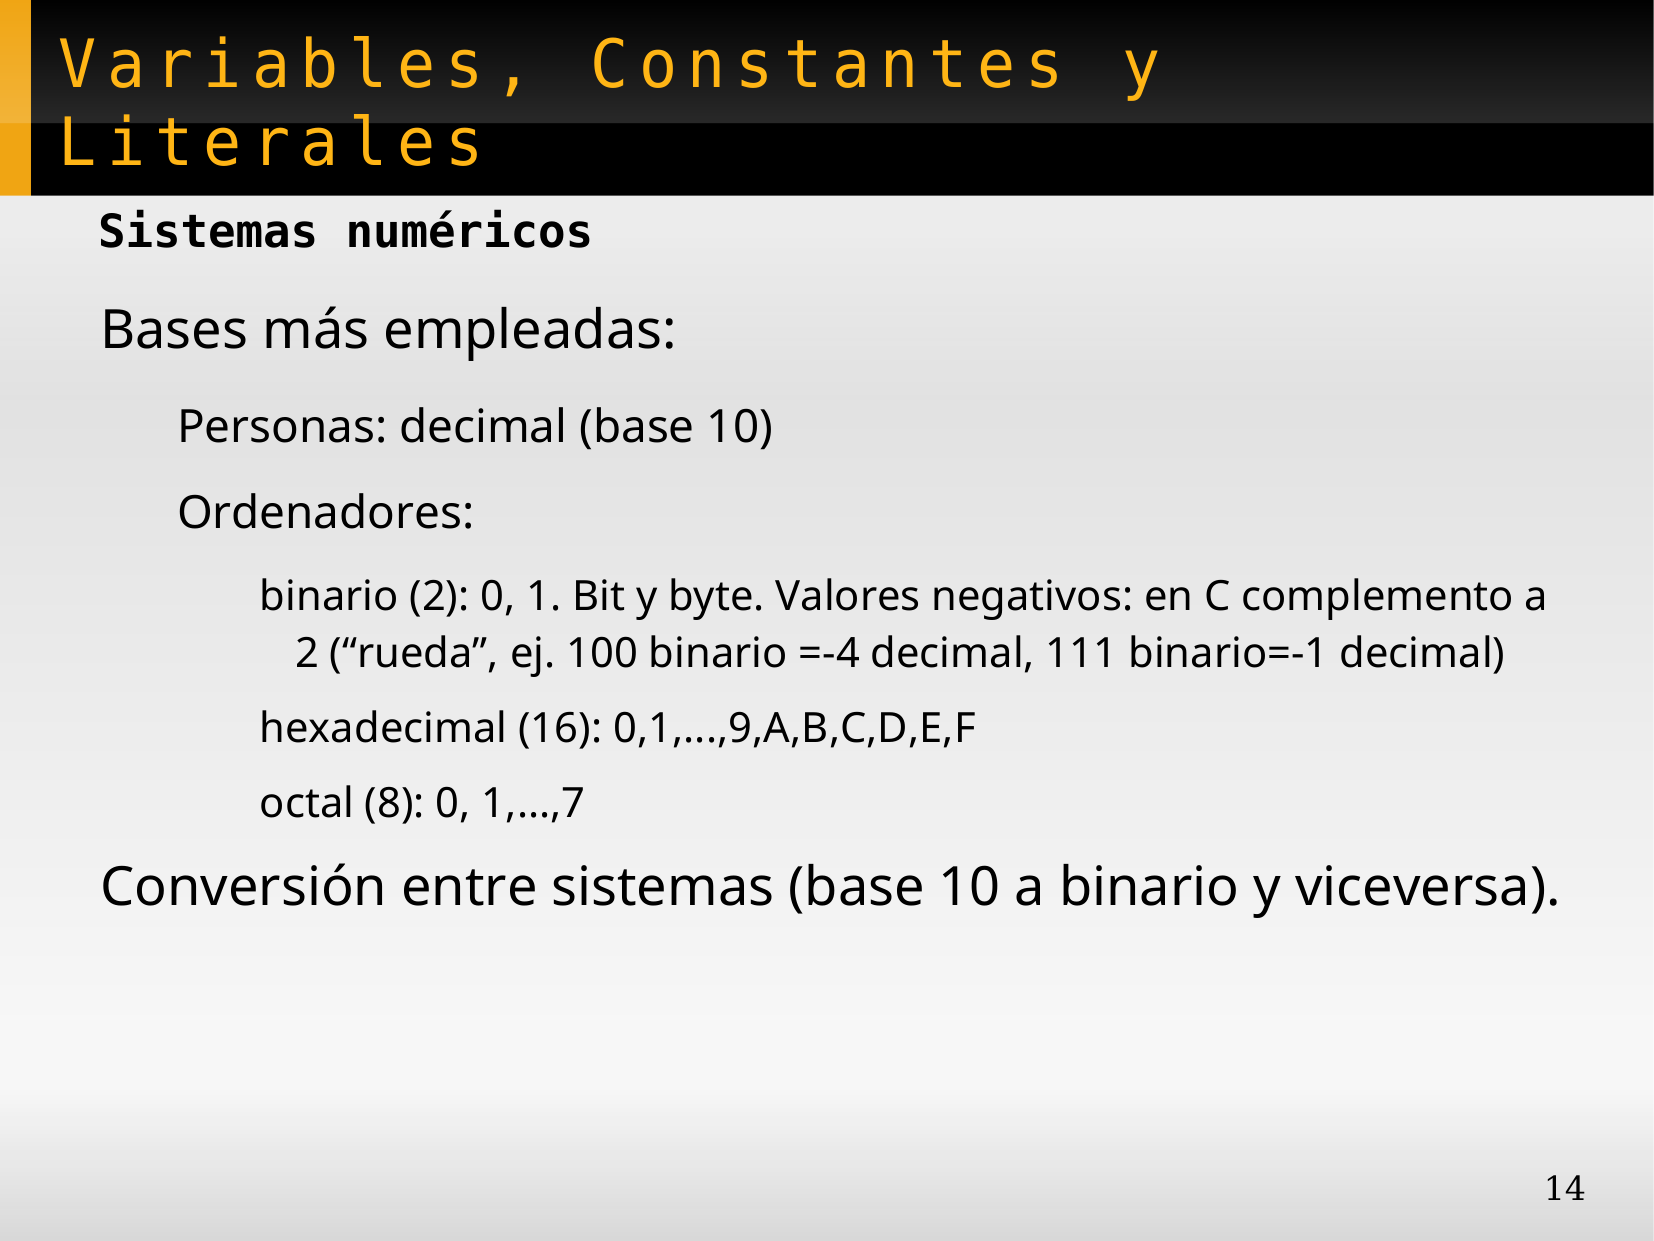

# Variables, Constantes y Literales
Sistemas numéricos
Bases más empleadas:
Personas: decimal (base 10)
Ordenadores:
binario (2): 0, 1. Bit y byte. Valores negativos: en C complemento a 2 (“rueda”, ej. 100 binario =-4 decimal, 111 binario=-1 decimal)
hexadecimal (16): 0,1,...,9,A,B,C,D,E,F
octal (8): 0, 1,...,7
Conversión entre sistemas (base 10 a binario y viceversa).
14